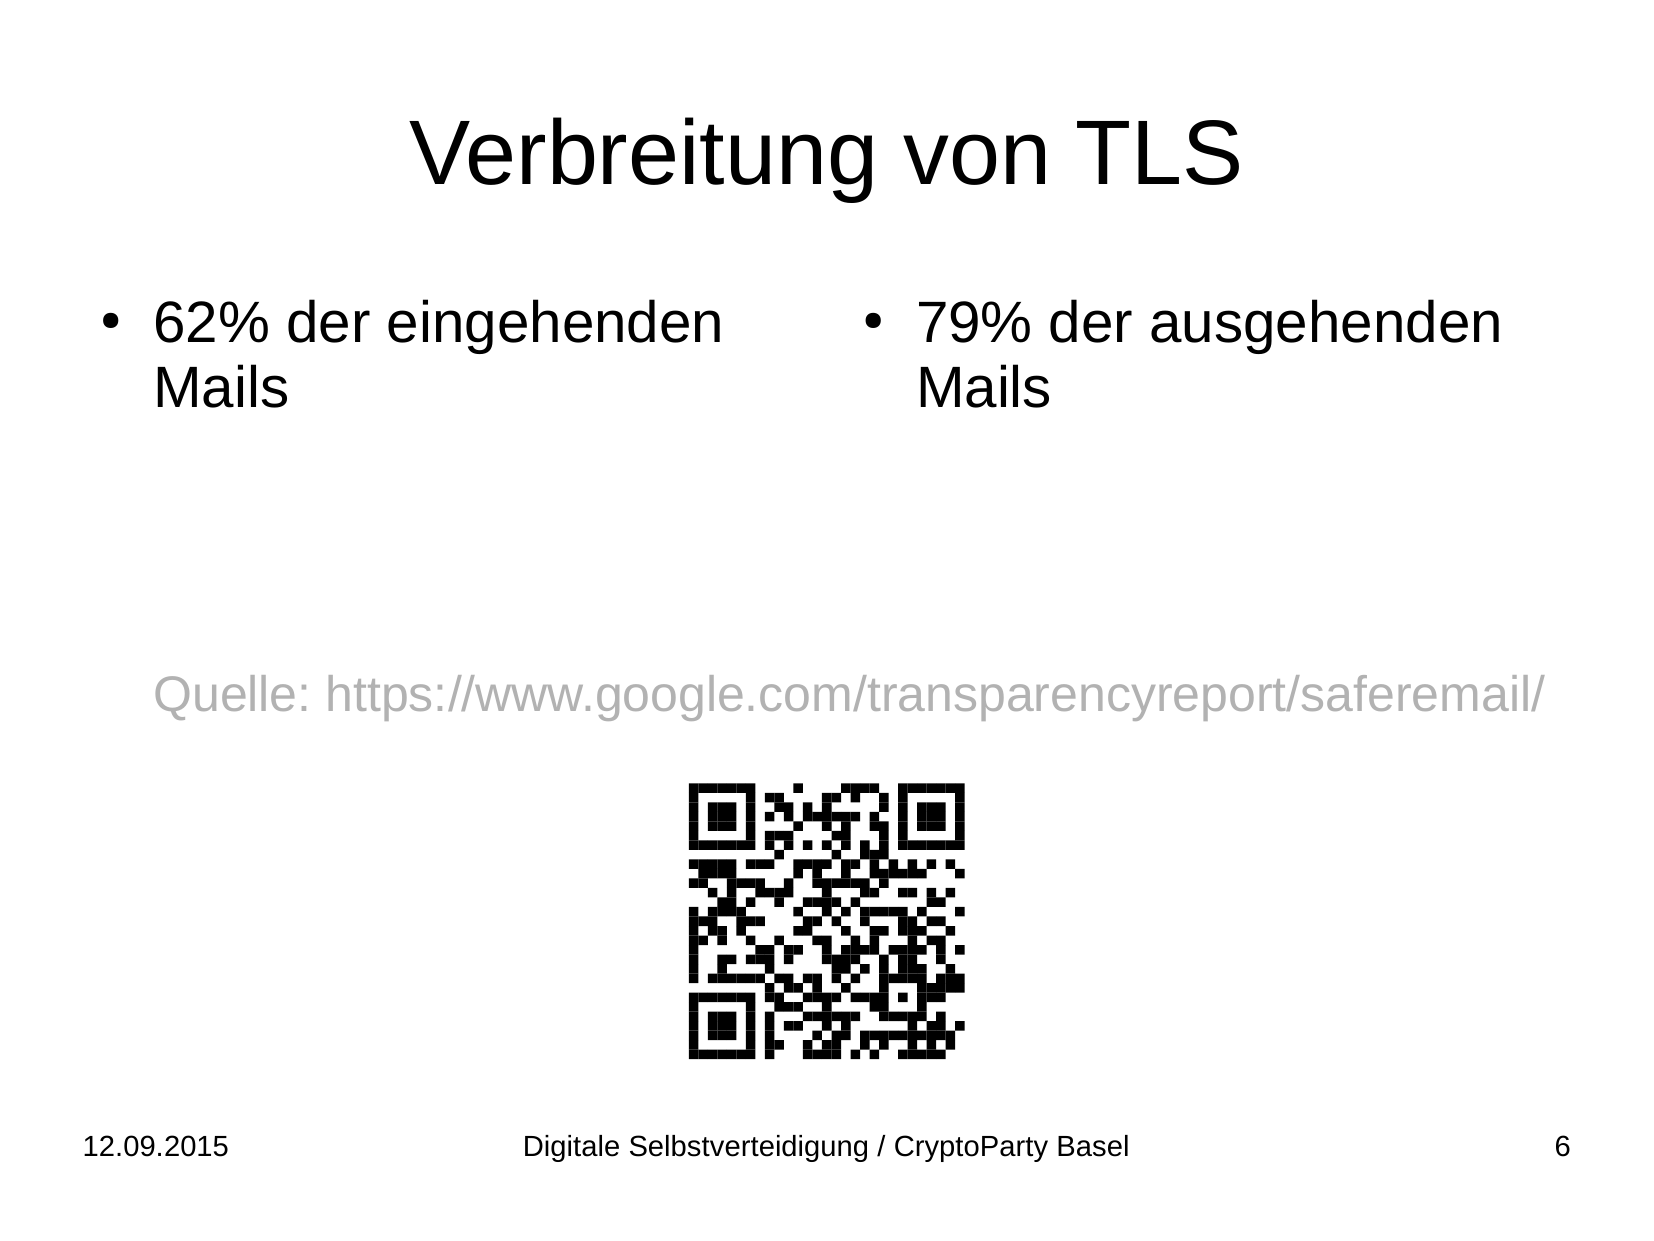

# Verbreitung von TLS
62% der eingehenden Mails
79% der ausgehenden Mails
Quelle: https://www.google.com/transparencyreport/saferemail/
12.09.2015
Digitale Selbstverteidigung / CryptoParty Basel
6